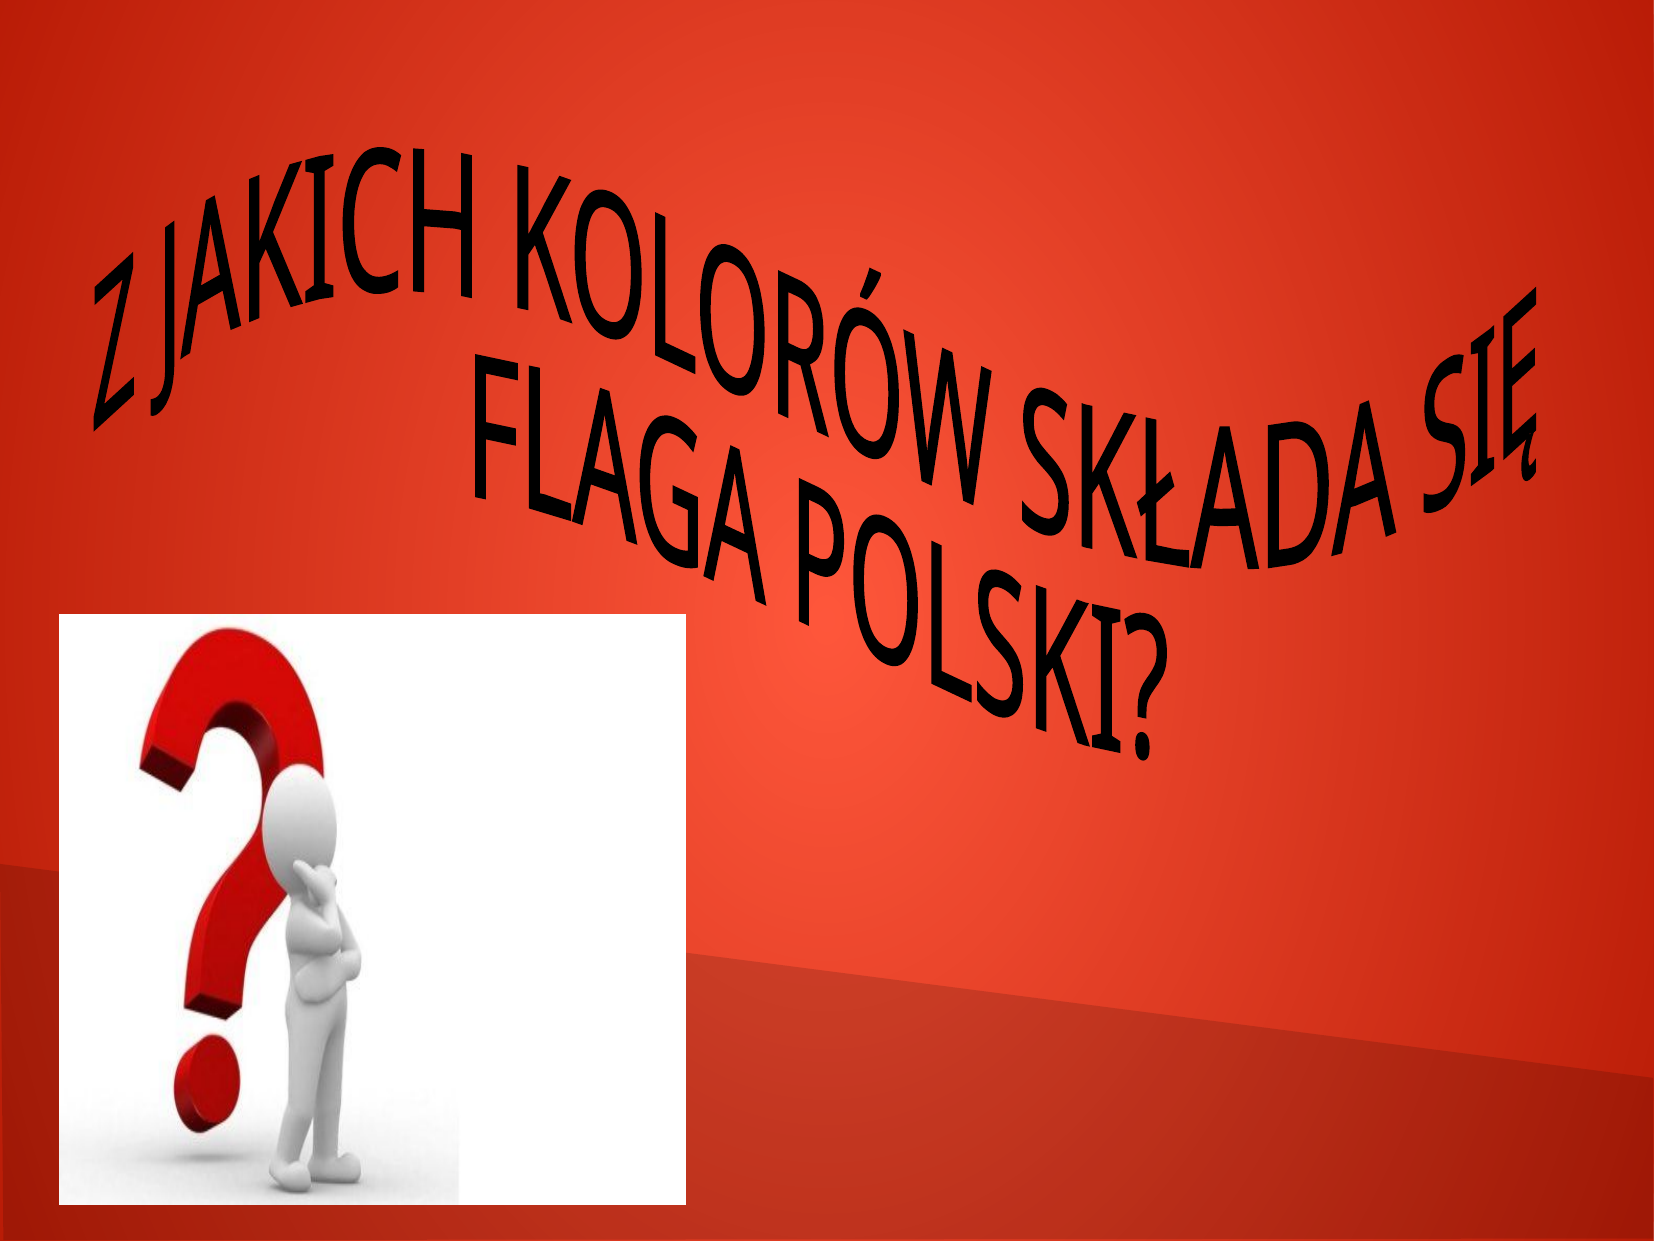

Z JAKICH KOLORÓW SKŁADA SIĘ
FLAGA POLSKI?